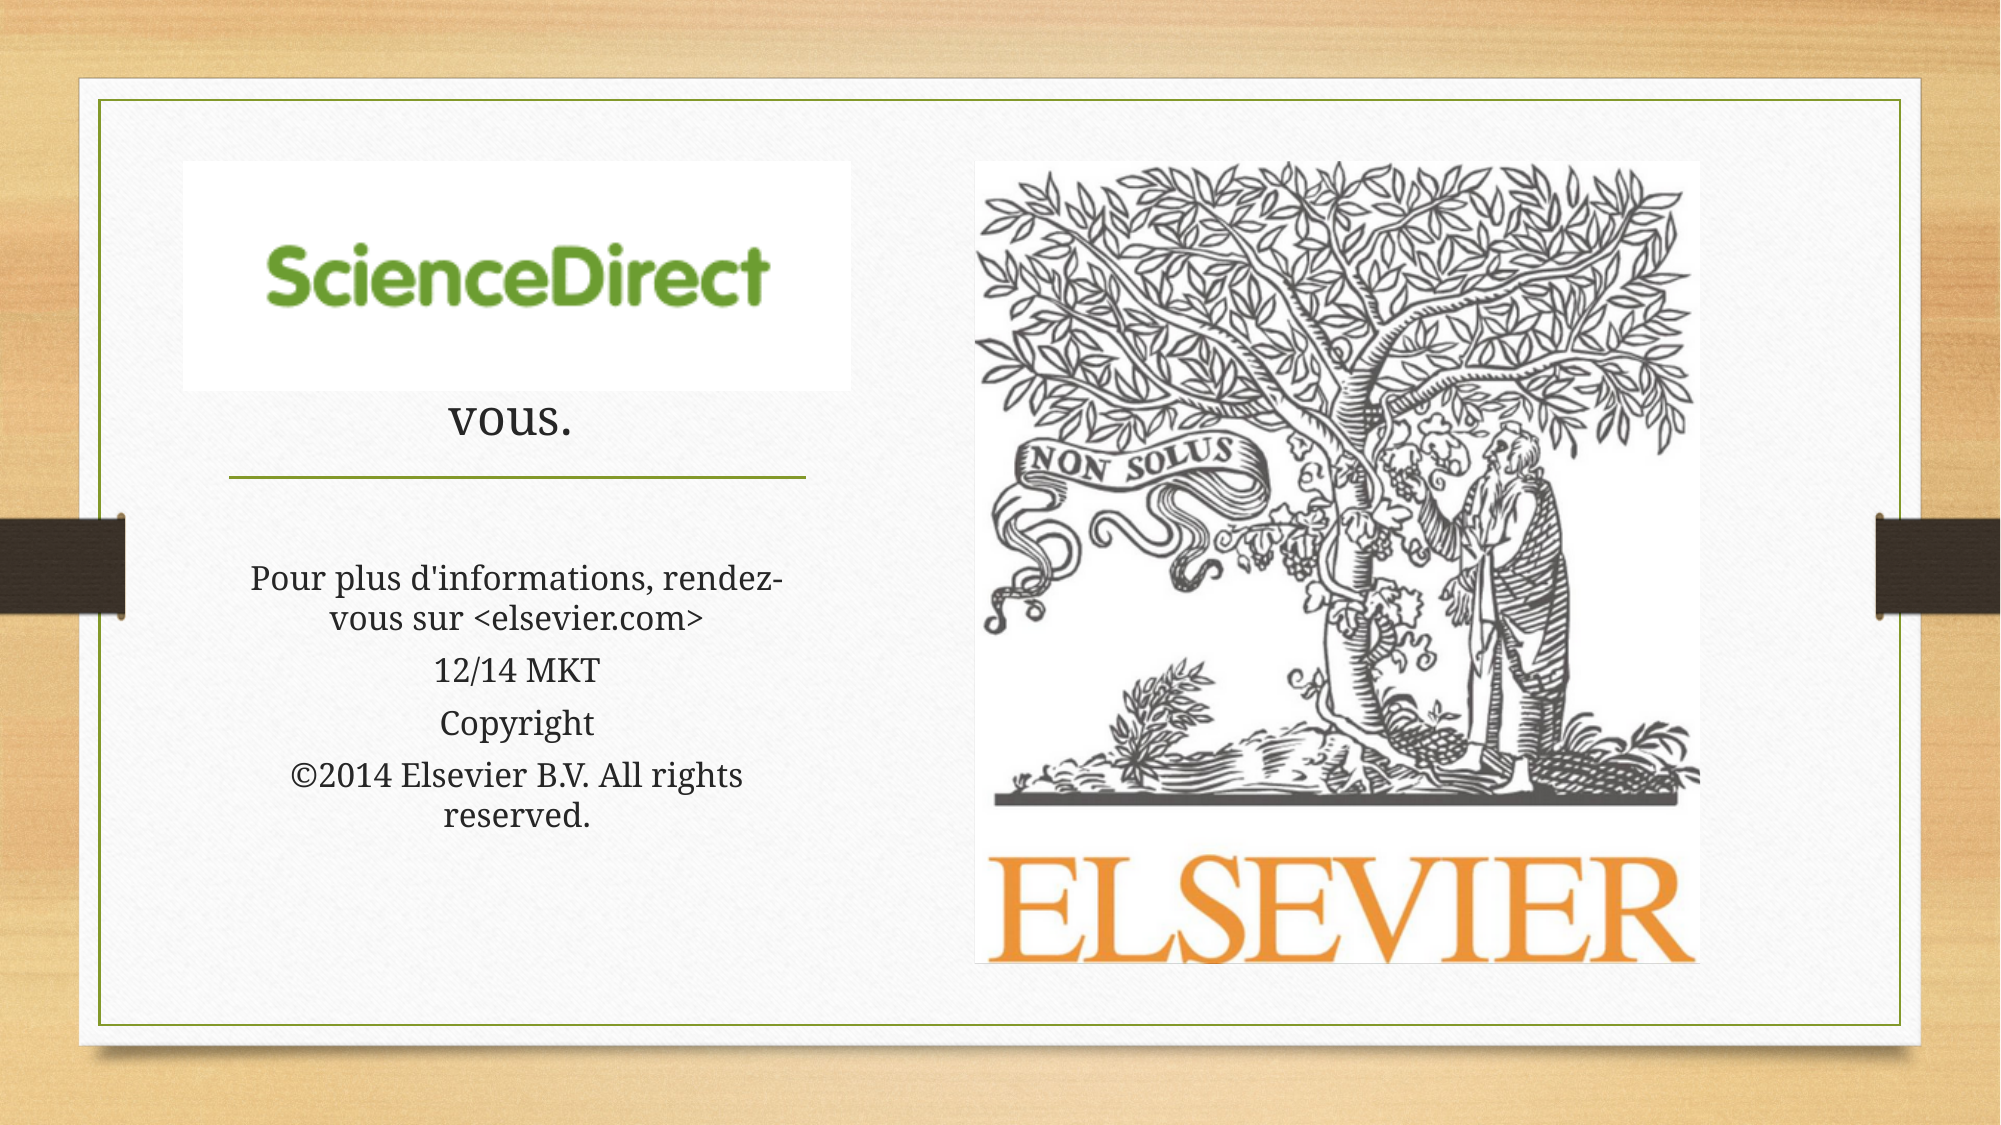

# Bonne recherche à vous.
Pour plus d'informations, rendez-vous sur <elsevier.com>
12/14 MKT
Copyright
©2014 Elsevier B.V. All rights reserved.